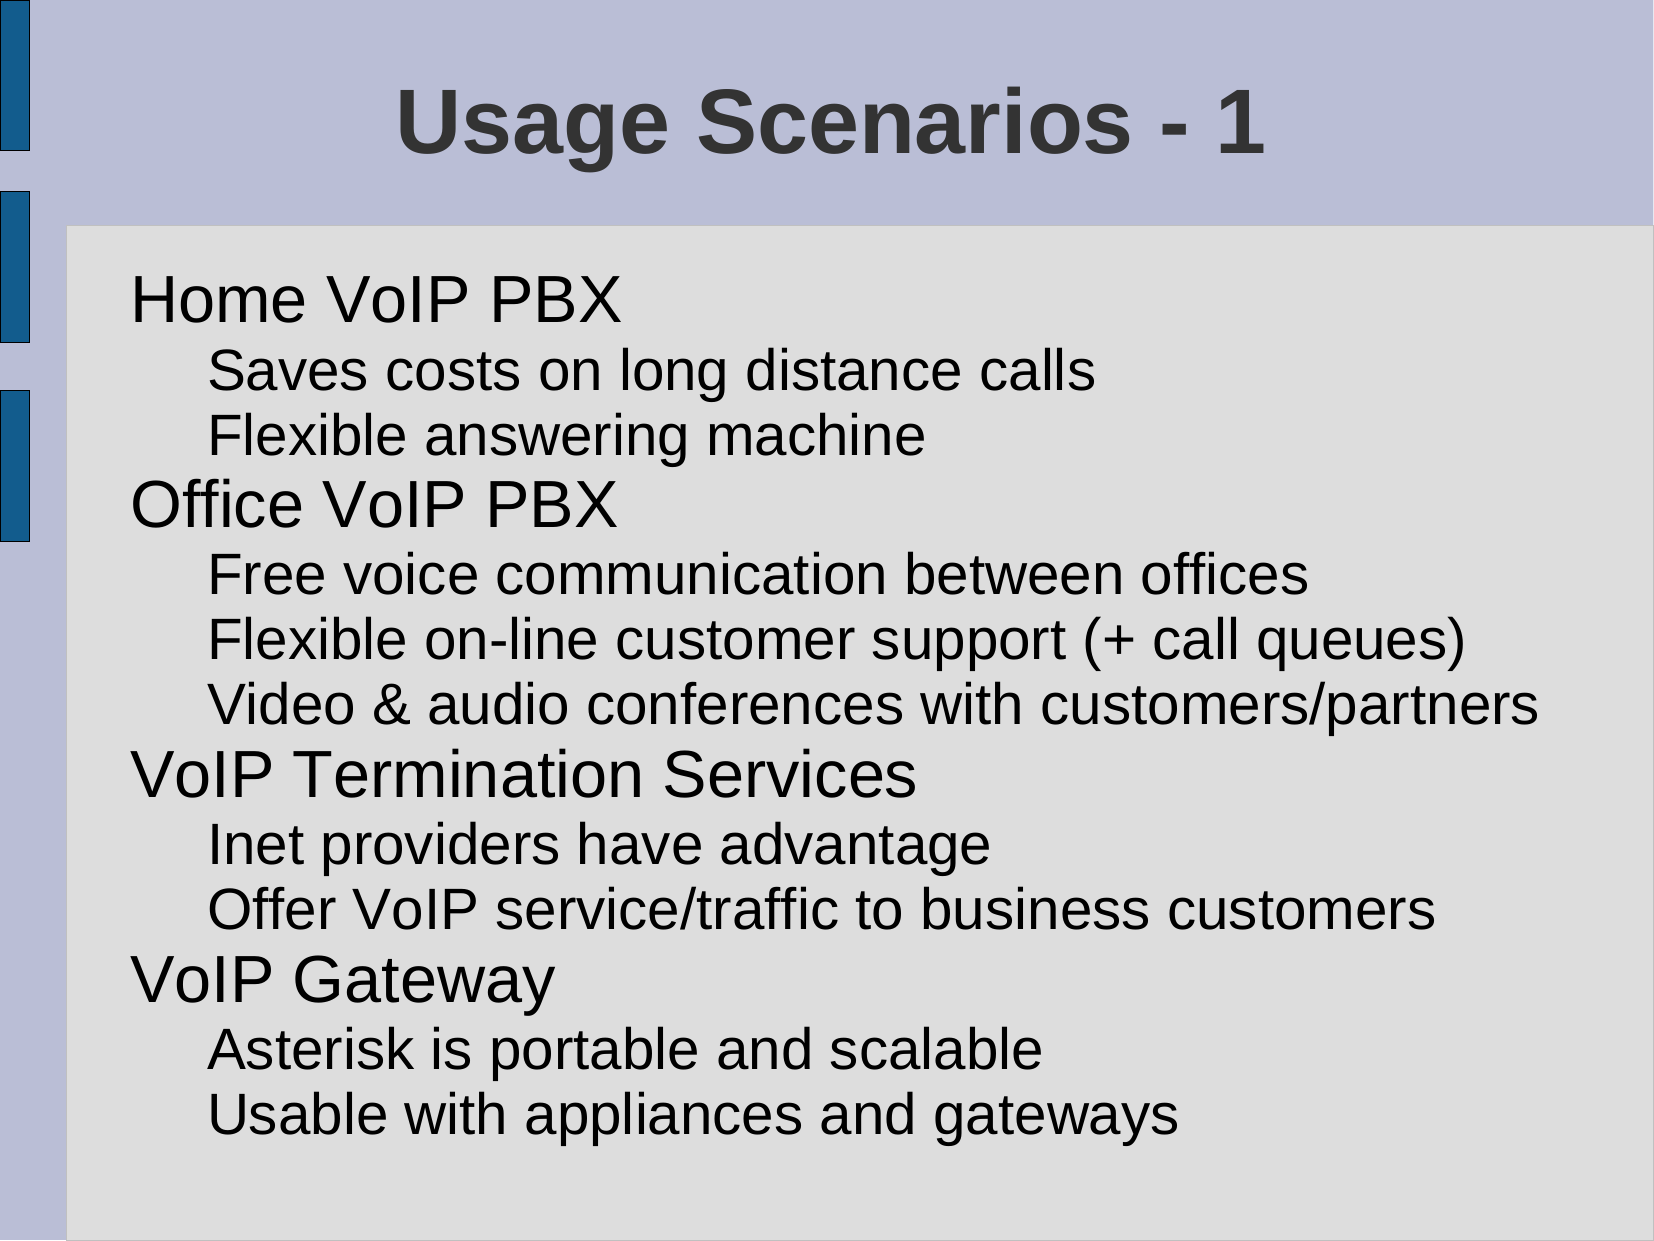

# Usage Scenarios - 1
Home VoIP PBX
Saves costs on long distance calls
Flexible answering machine
Office VoIP PBX
Free voice communication between offices
Flexible on-line customer support (+ call queues)
Video & audio conferences with customers/partners
VoIP Termination Services
Inet providers have advantage
Offer VoIP service/traffic to business customers
VoIP Gateway
Asterisk is portable and scalable
Usable with appliances and gateways